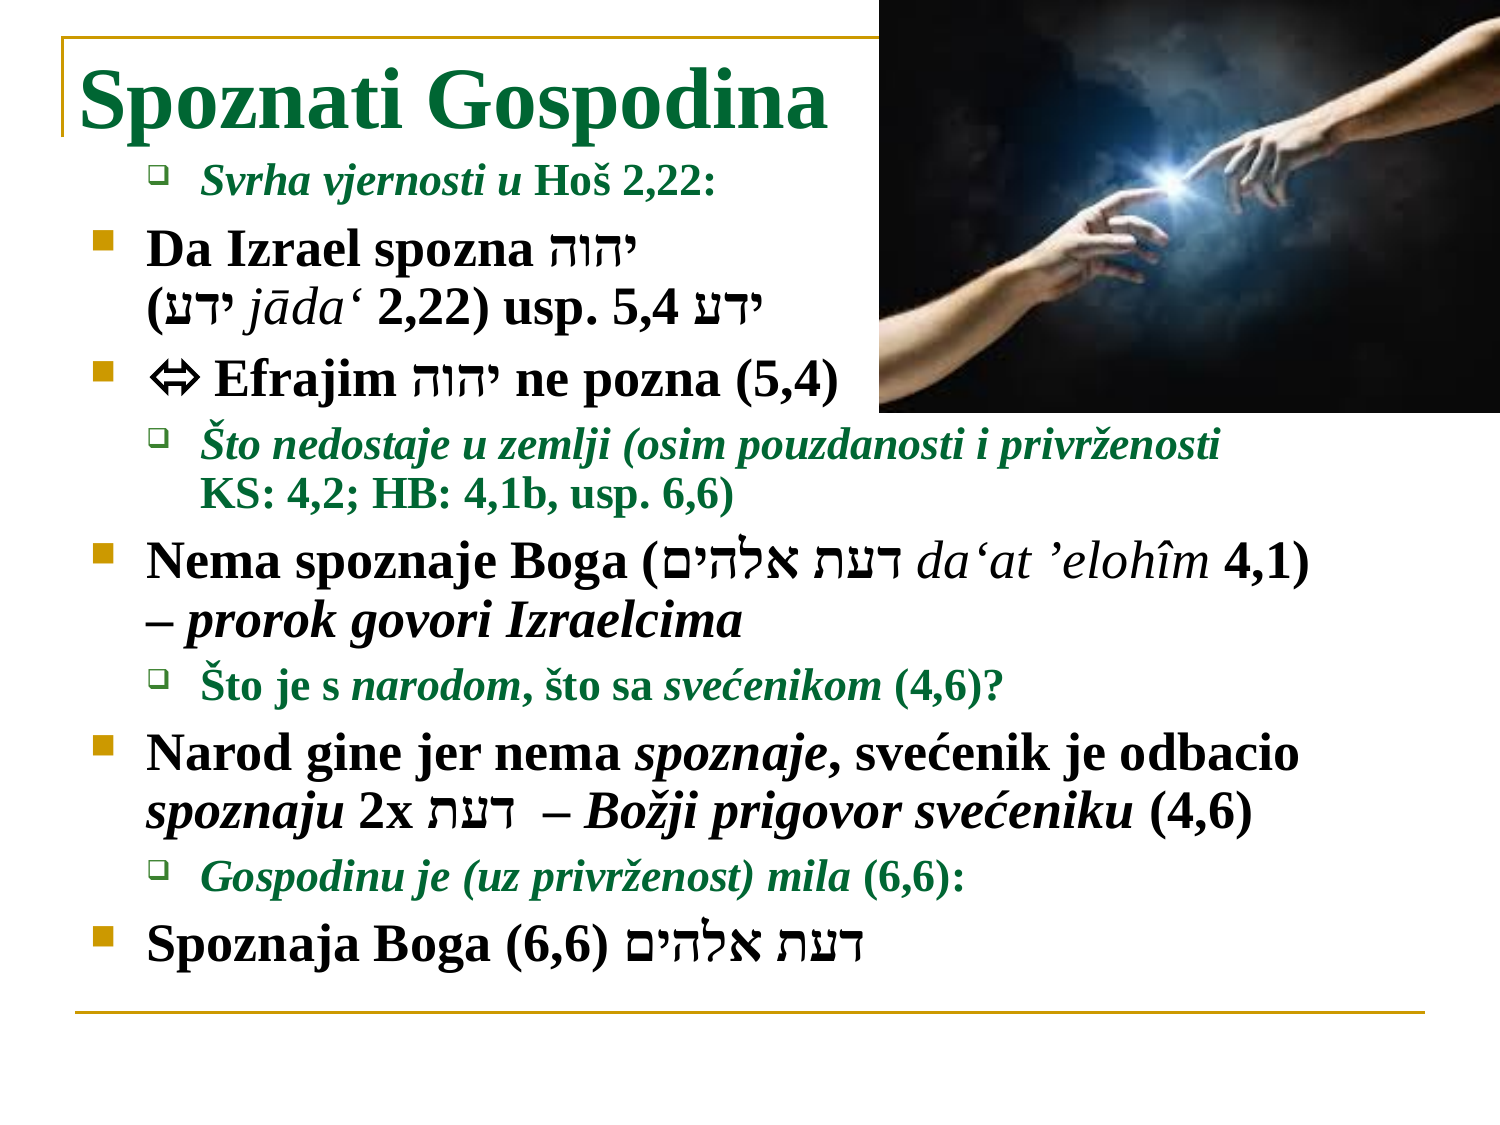

# Spoznati Gospodina
Svrha vjernosti u Hoš 2,22:
Da Izrael spozna יהוה
(ידע jāda‘ 2,22) usp. ידע 5,4
 Efrajim יהוה ne pozna (5,4)
Što nedostaje u zemlji (osim pouzdanosti i privrženosti
KS: 4,2; HB: 4,1b, usp. 6,6)
Nema spoznaje Boga (דעת אלהים da‘at ’elohîm 4,1)
– prorok govori Izraelcima
Što je s narodom, što sa svećenikom (4,6)?
Narod gine jer nema spoznaje, svećenik je odbacio spoznaju 2x דעת – Božji prigovor svećeniku (4,6)
Gospodinu je (uz privrženost) mila (6,6):
Spoznaja Boga דעת אלהים (6,6)